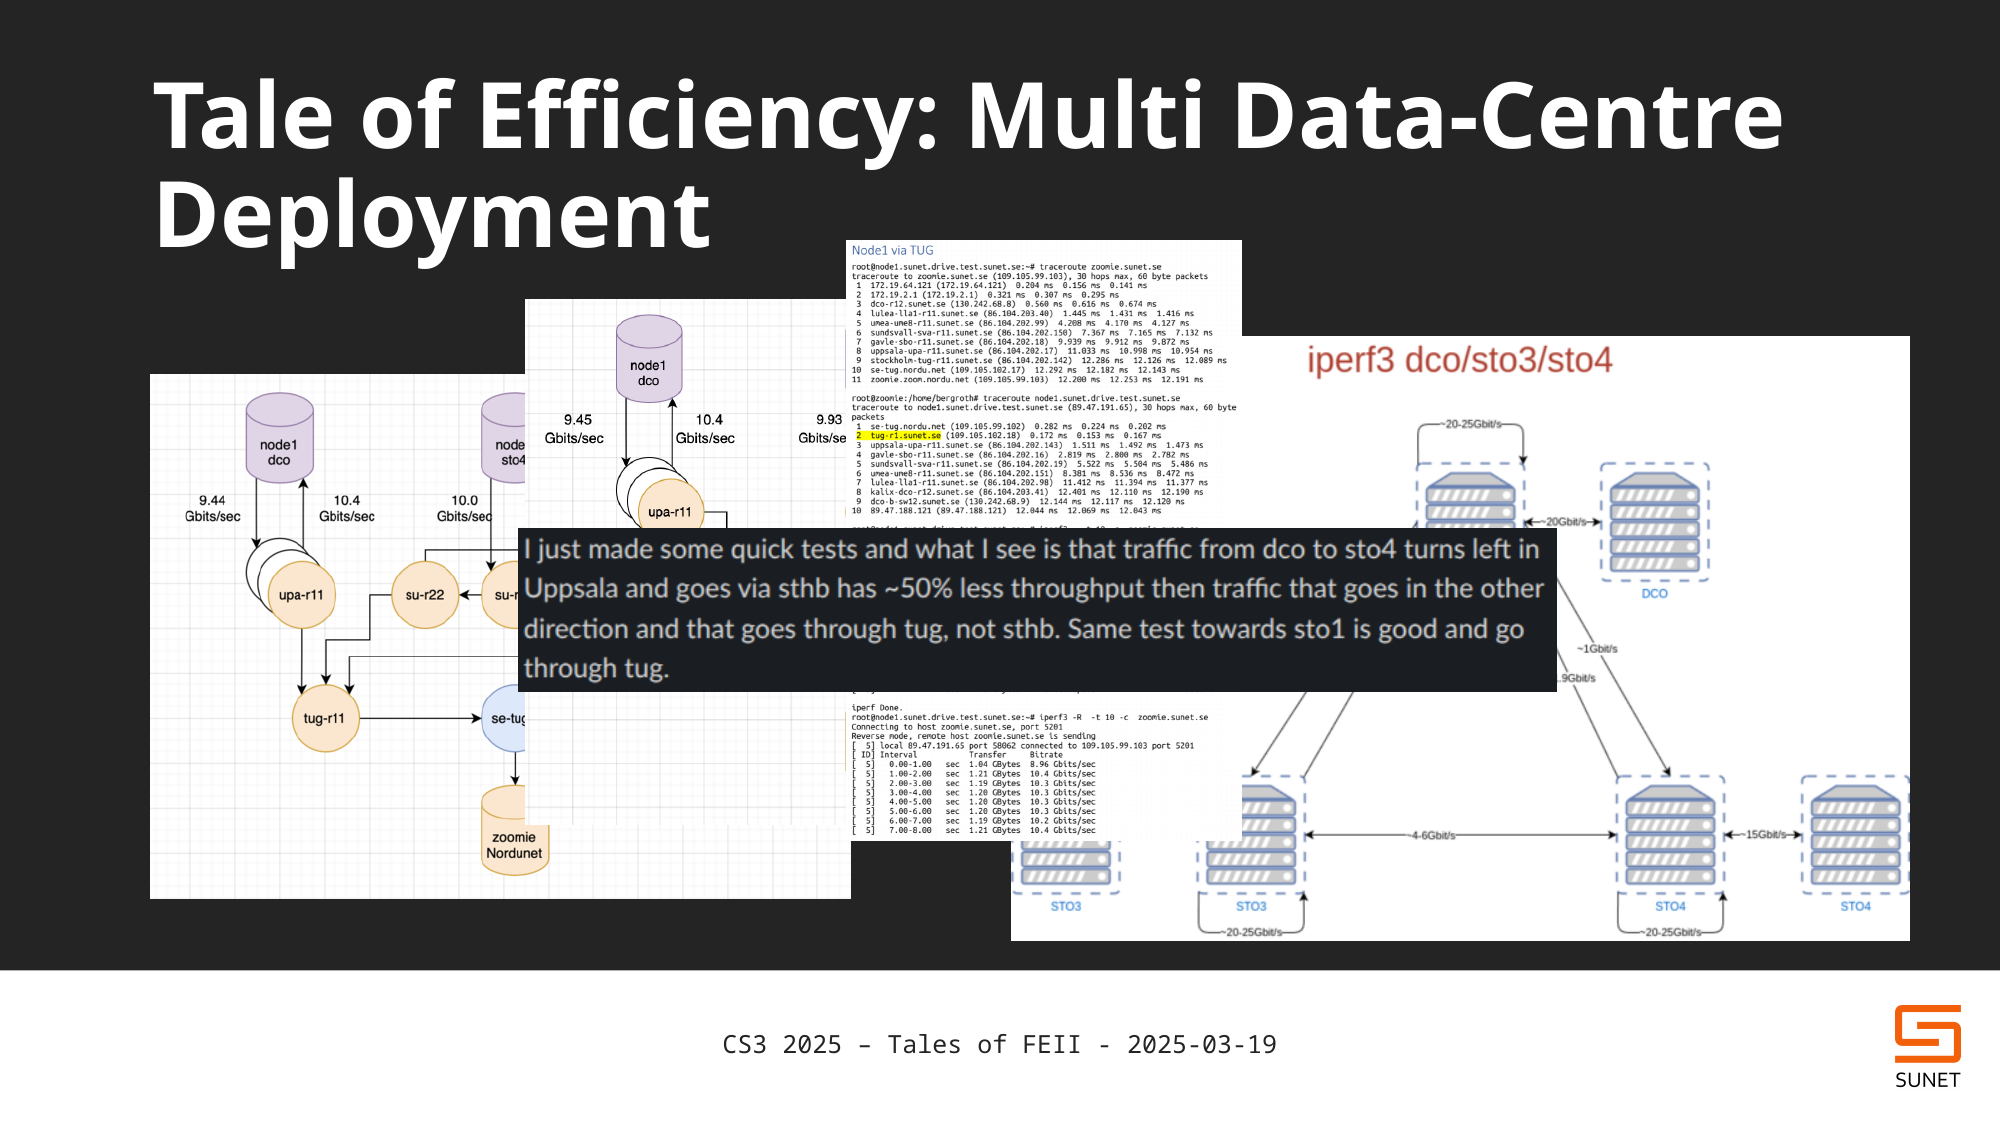

# Tale of Efficiency: Multi Data-Centre Deployment
CS3 2025 – Tales of FEII - 2025-03-19